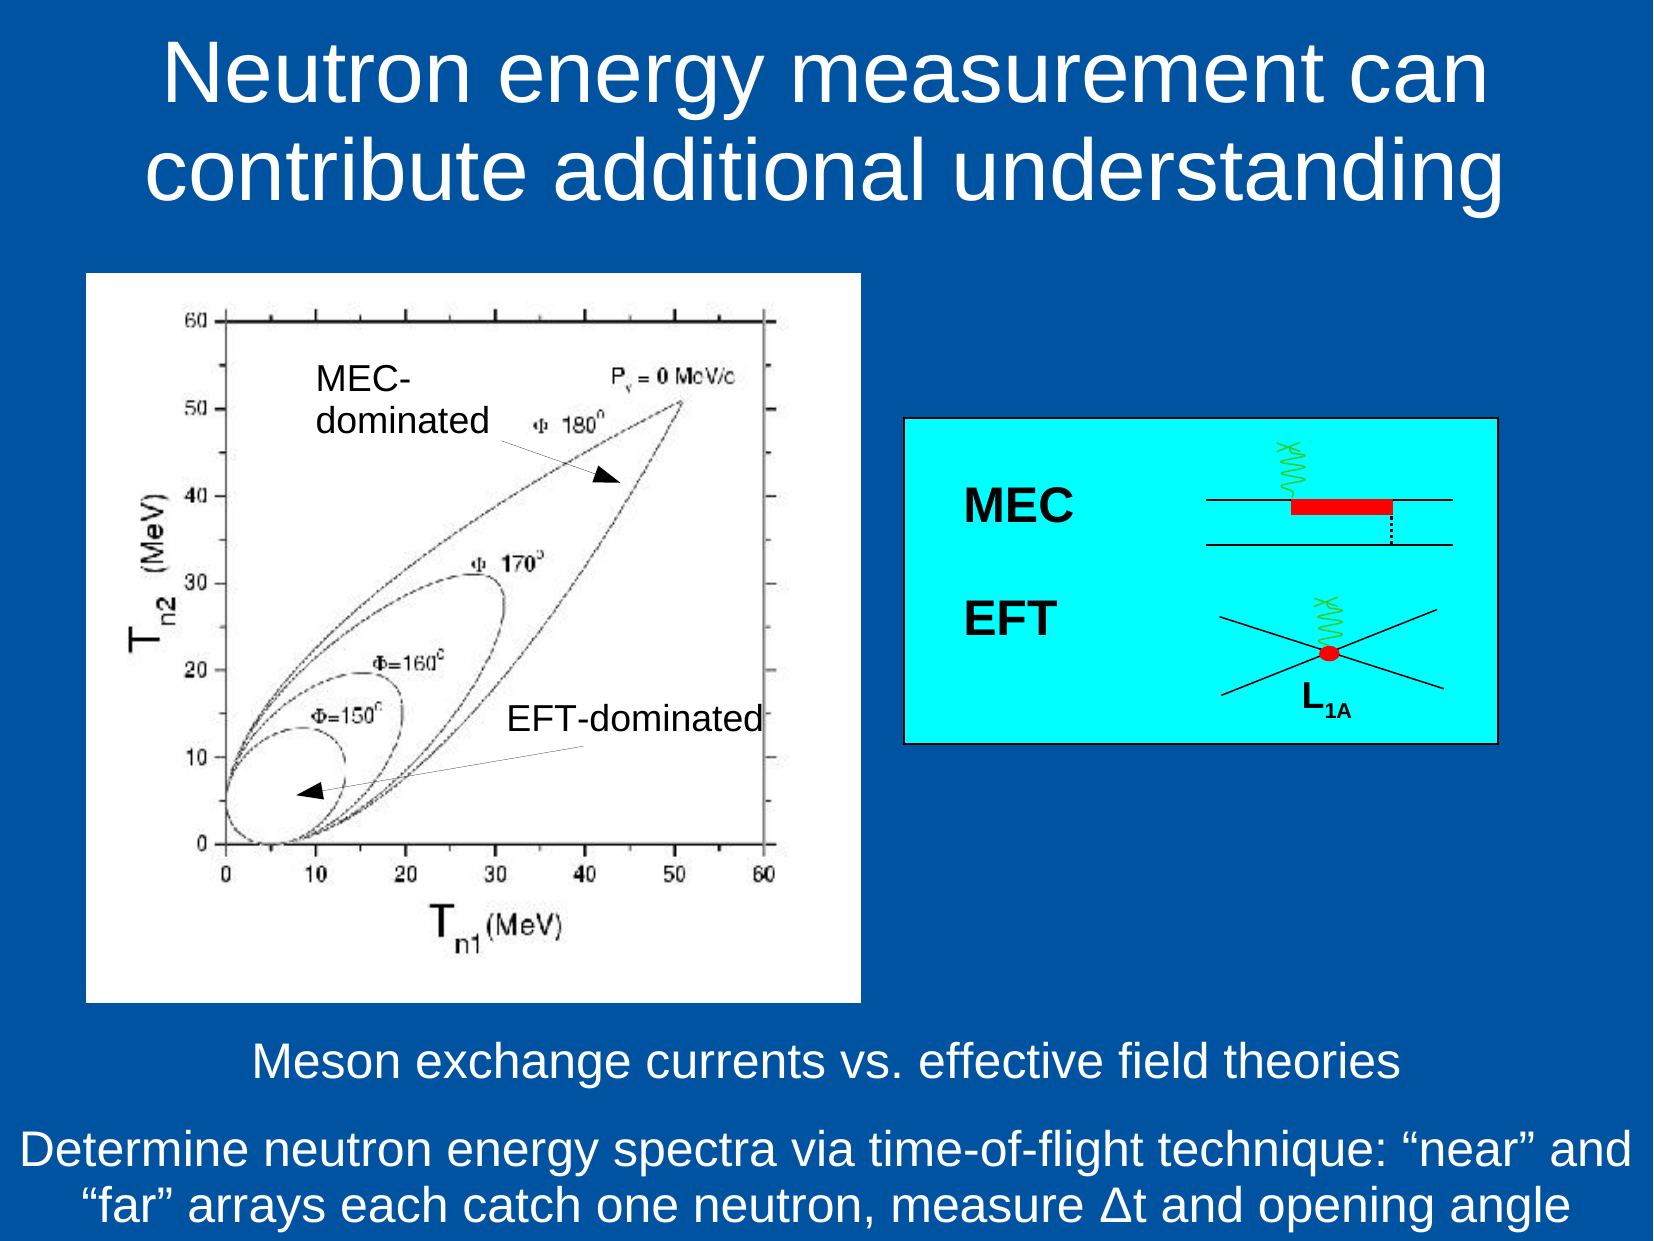

Neutron energy measurement can contribute additional understanding
MEC-dominated
MEC
EFT
L1A
EFT-dominated
Meson exchange currents vs. effective field theories
Determine neutron energy spectra via time-of-flight technique: “near” and “far” arrays each catch one neutron, measure Δt and opening angle